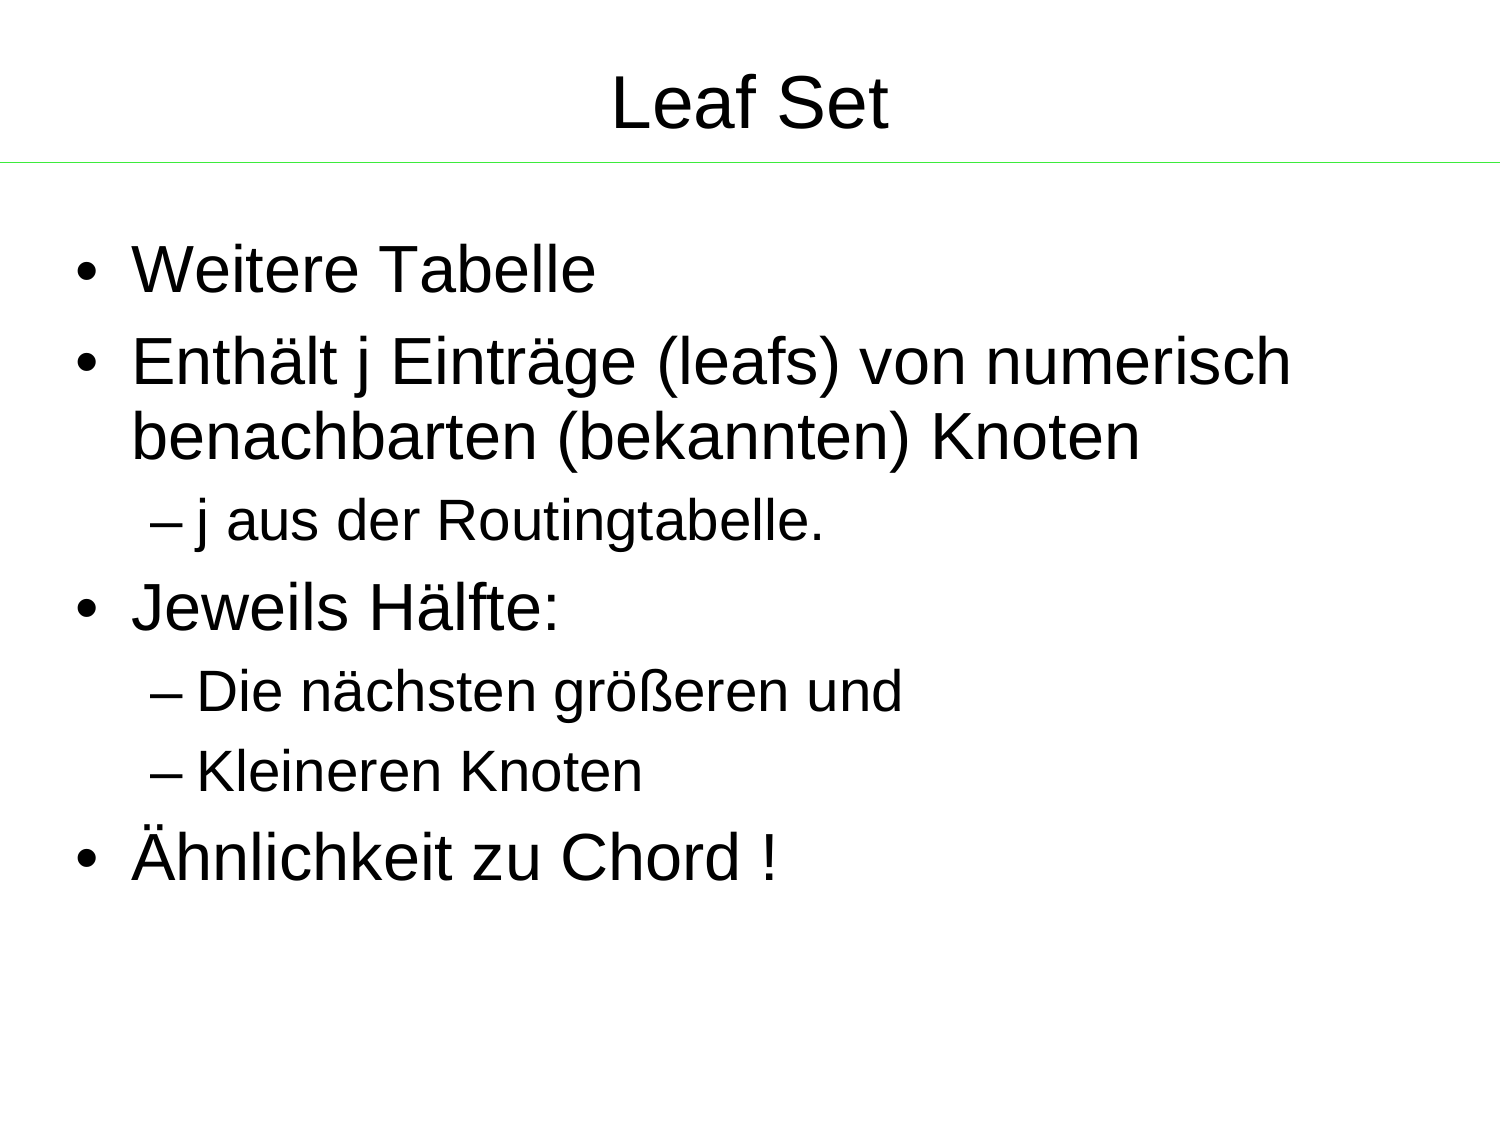

# Leaf Set
Weitere Tabelle
Enthält j Einträge (leafs) von numerisch benachbarten (bekannten) Knoten
j aus der Routingtabelle.
Jeweils Hälfte:
Die nächsten größeren und
Kleineren Knoten
Ähnlichkeit zu Chord !